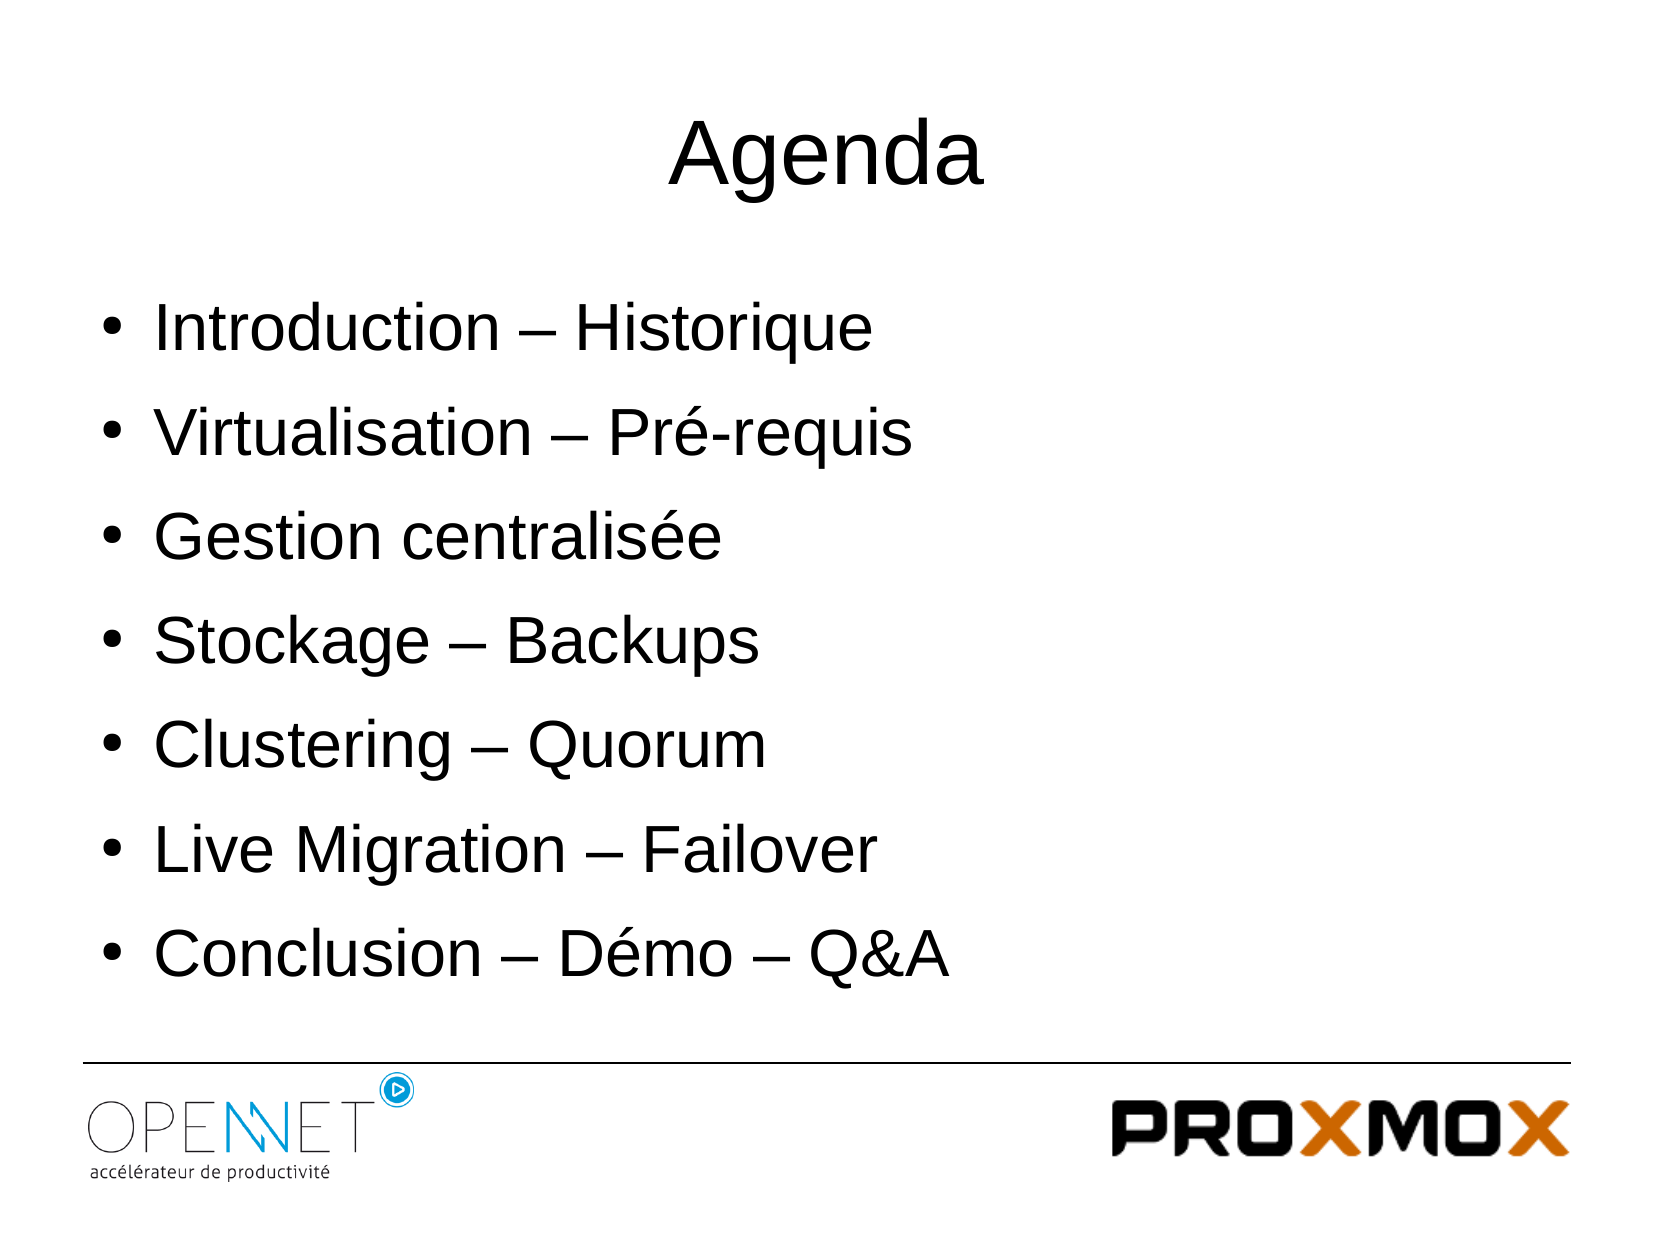

# Agenda
Introduction – Historique
Virtualisation – Pré-requis
Gestion centralisée
Stockage – Backups
Clustering – Quorum
Live Migration – Failover
Conclusion – Démo – Q&A